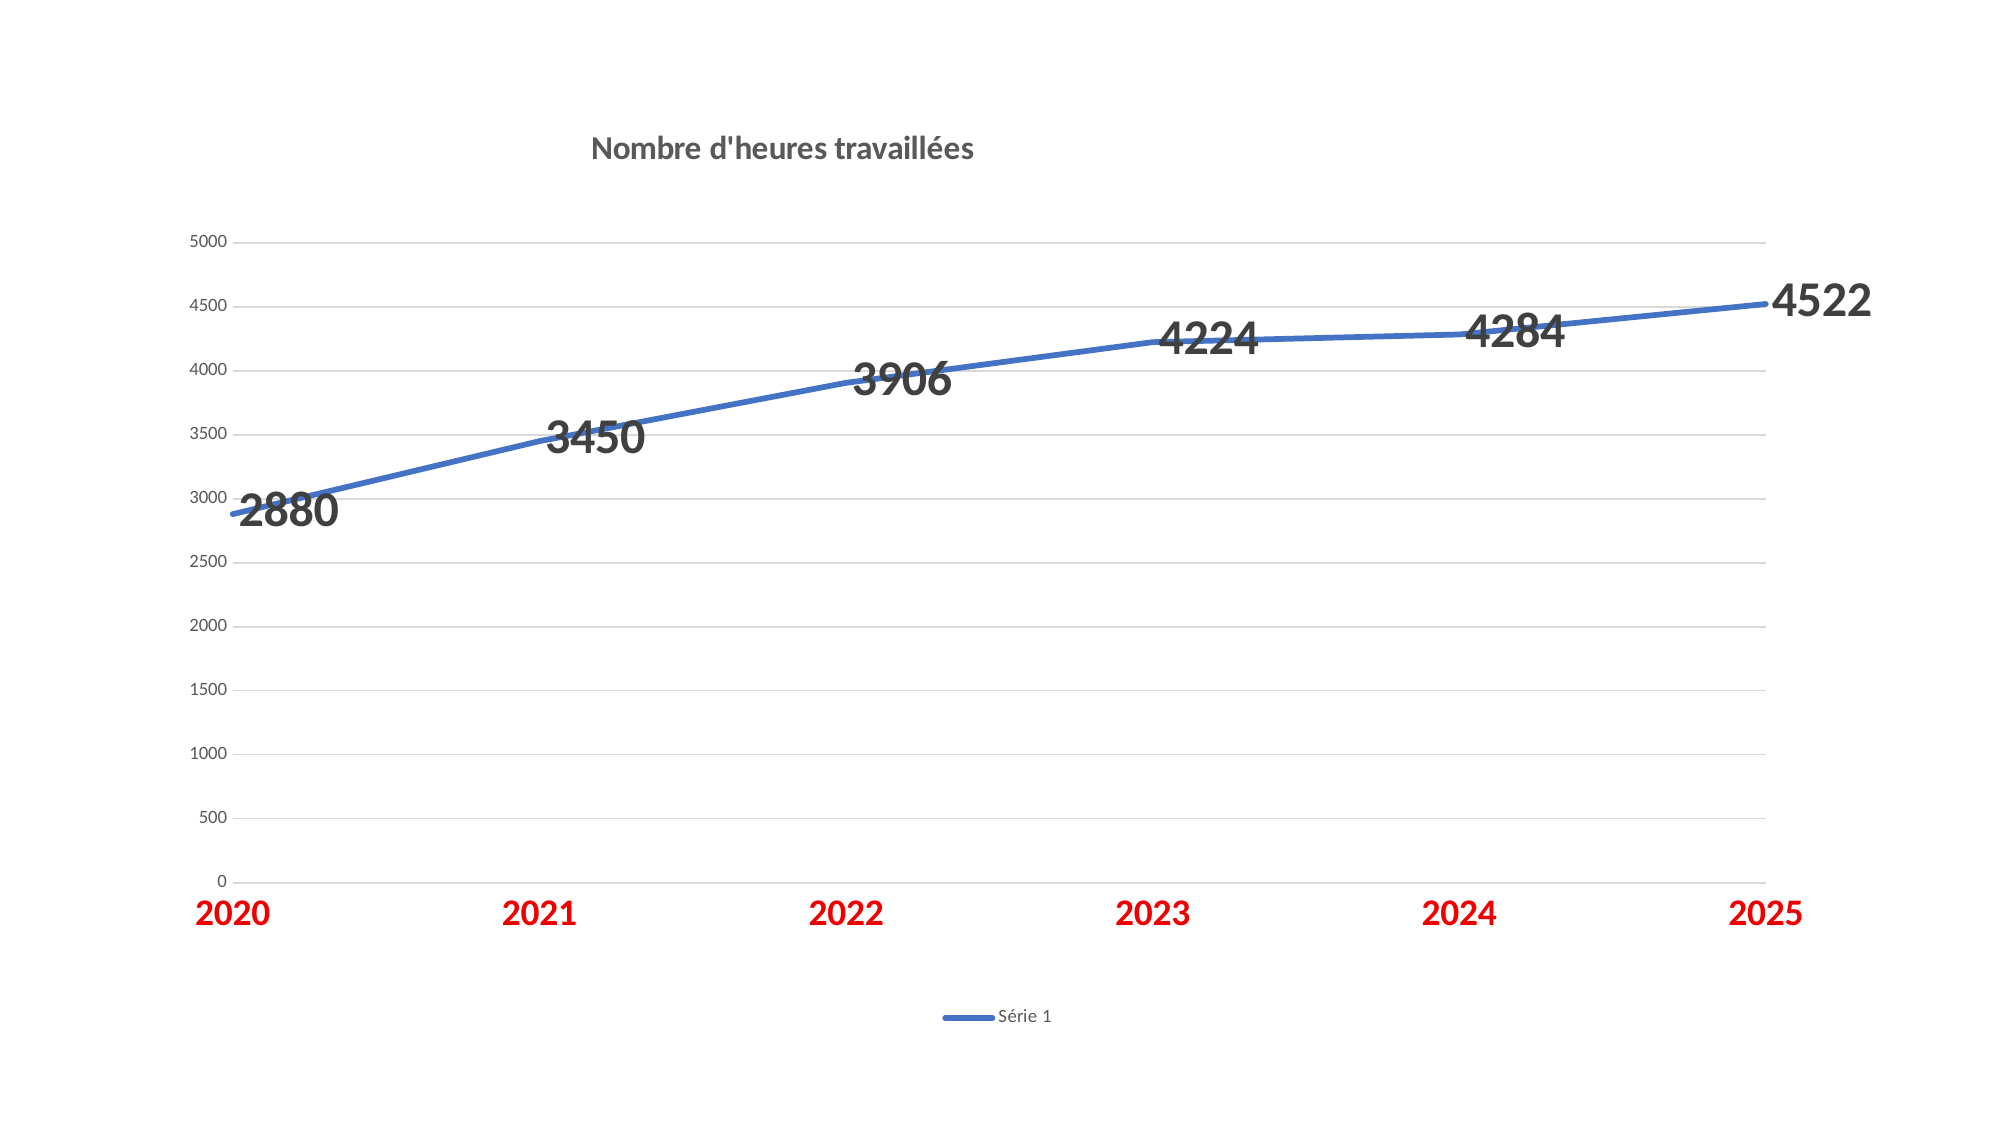

### Chart: Nombre d'heures travaillées
| Category | Série 1 |
|---|---|
| 2020 | 2880.0 |
| 2021 | 3450.0 |
| 2022 | 3906.0 |
| 2023 | 4224.0 |
| 2024 | 4284.0 |
| 2025 | 4522.0 |